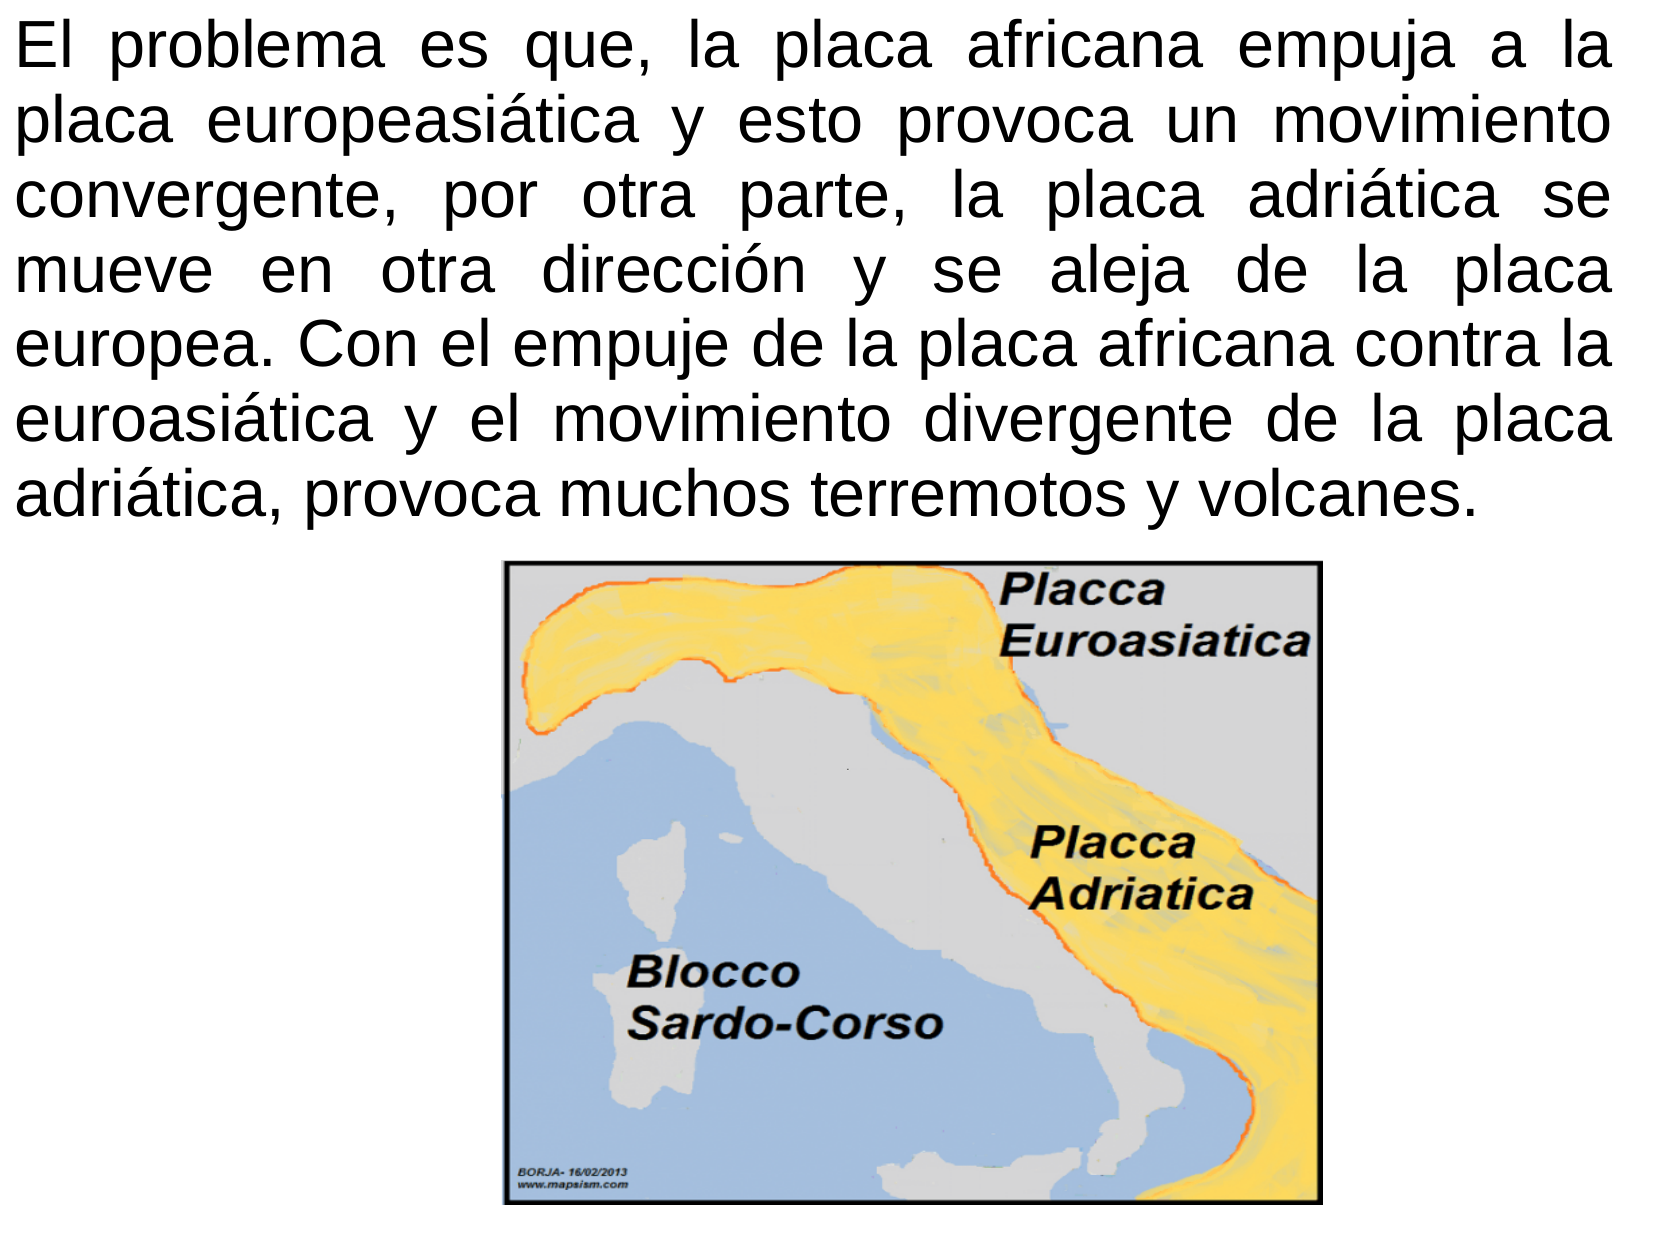

El problema es que, la placa africana empuja a la placa europeasiática y esto provoca un movimiento convergente, por otra parte, la placa adriática se mueve en otra dirección y se aleja de la placa europea. Con el empuje de la placa africana contra la euroasiática y el movimiento divergente de la placa adriática, provoca muchos terremotos y volcanes.